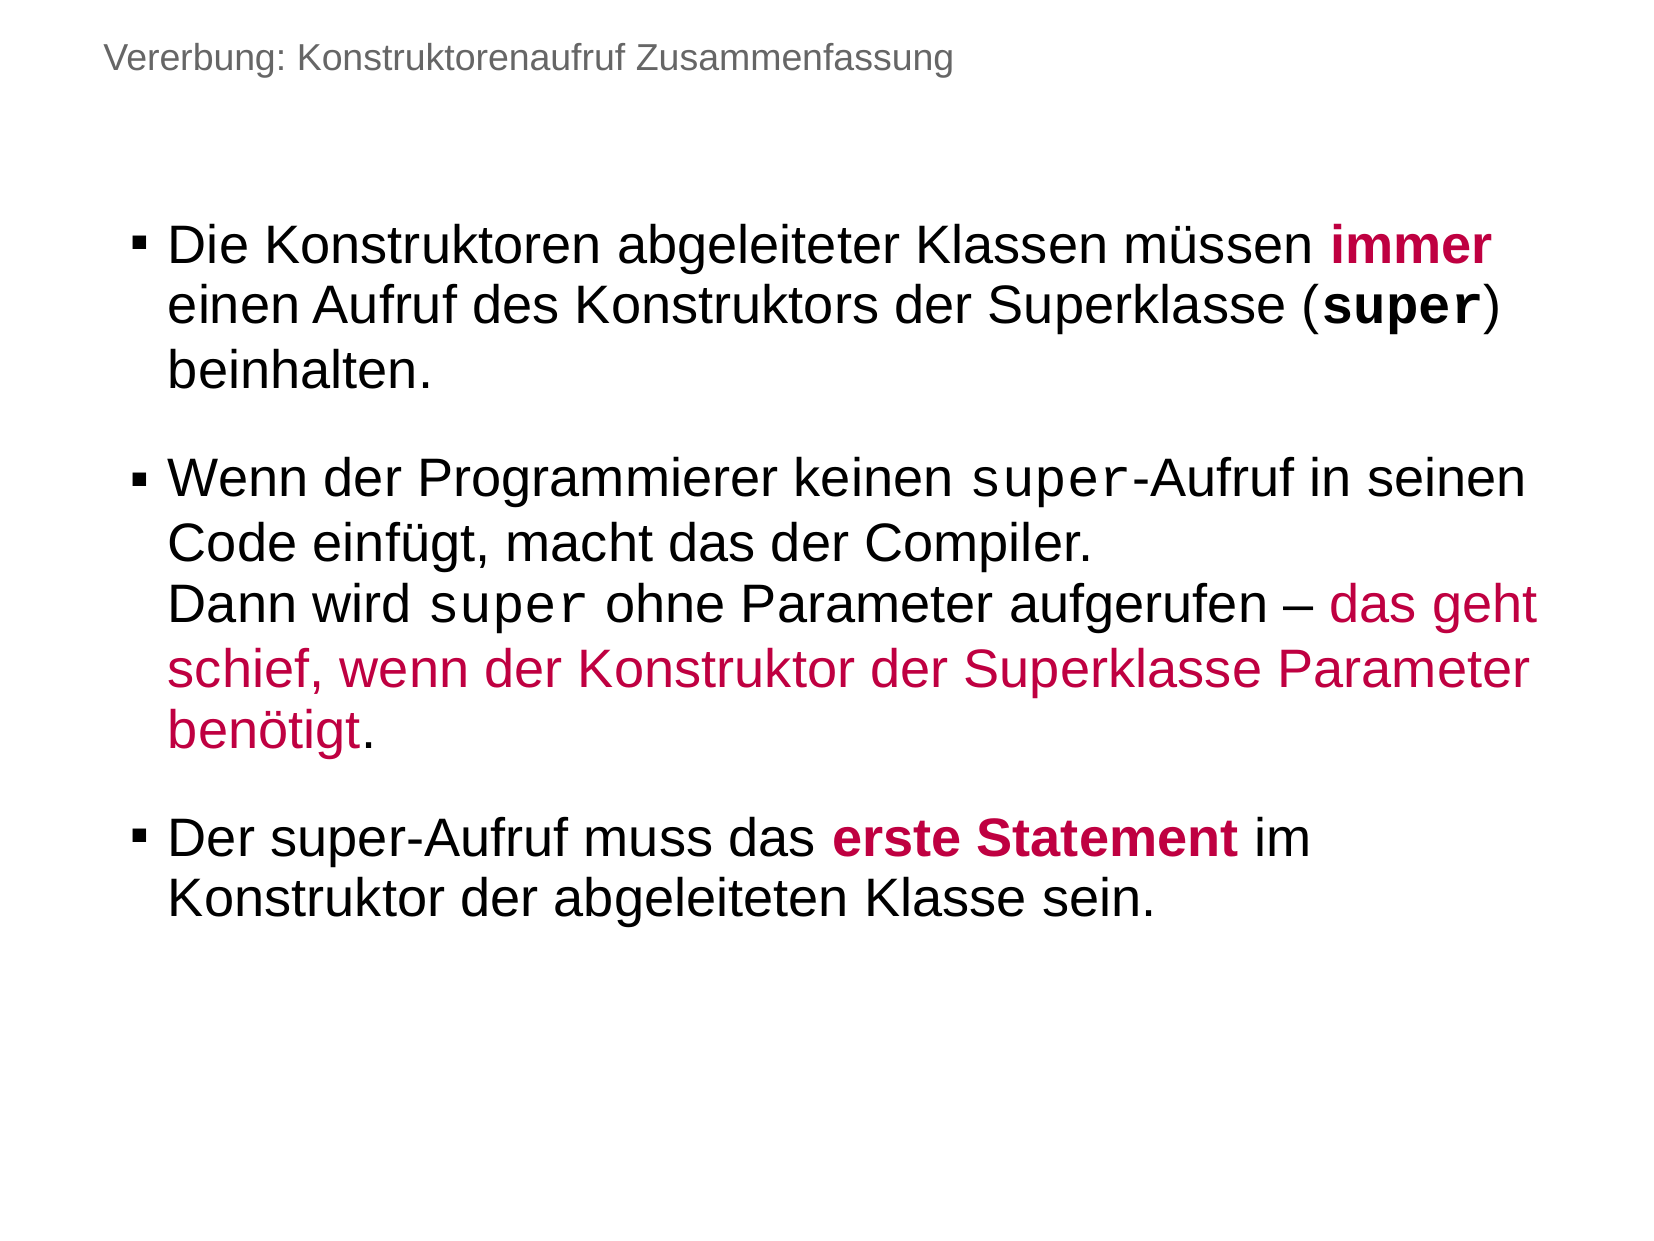

Vererbung: Konstruktorenaufruf Zusammenfassung
Die Konstruktoren abgeleiteter Klassen müssen immer einen Aufruf des Konstruktors der Superklasse (super) beinhalten.
Wenn der Programmierer keinen super-Aufruf in seinen Code einfügt, macht das der Compiler.
Dann wird super ohne Parameter aufgerufen – das geht schief, wenn der Konstruktor der Superklasse Parameter benötigt.
Der super-Aufruf muss das erste Statement im Konstruktor der abgeleiteten Klasse sein.